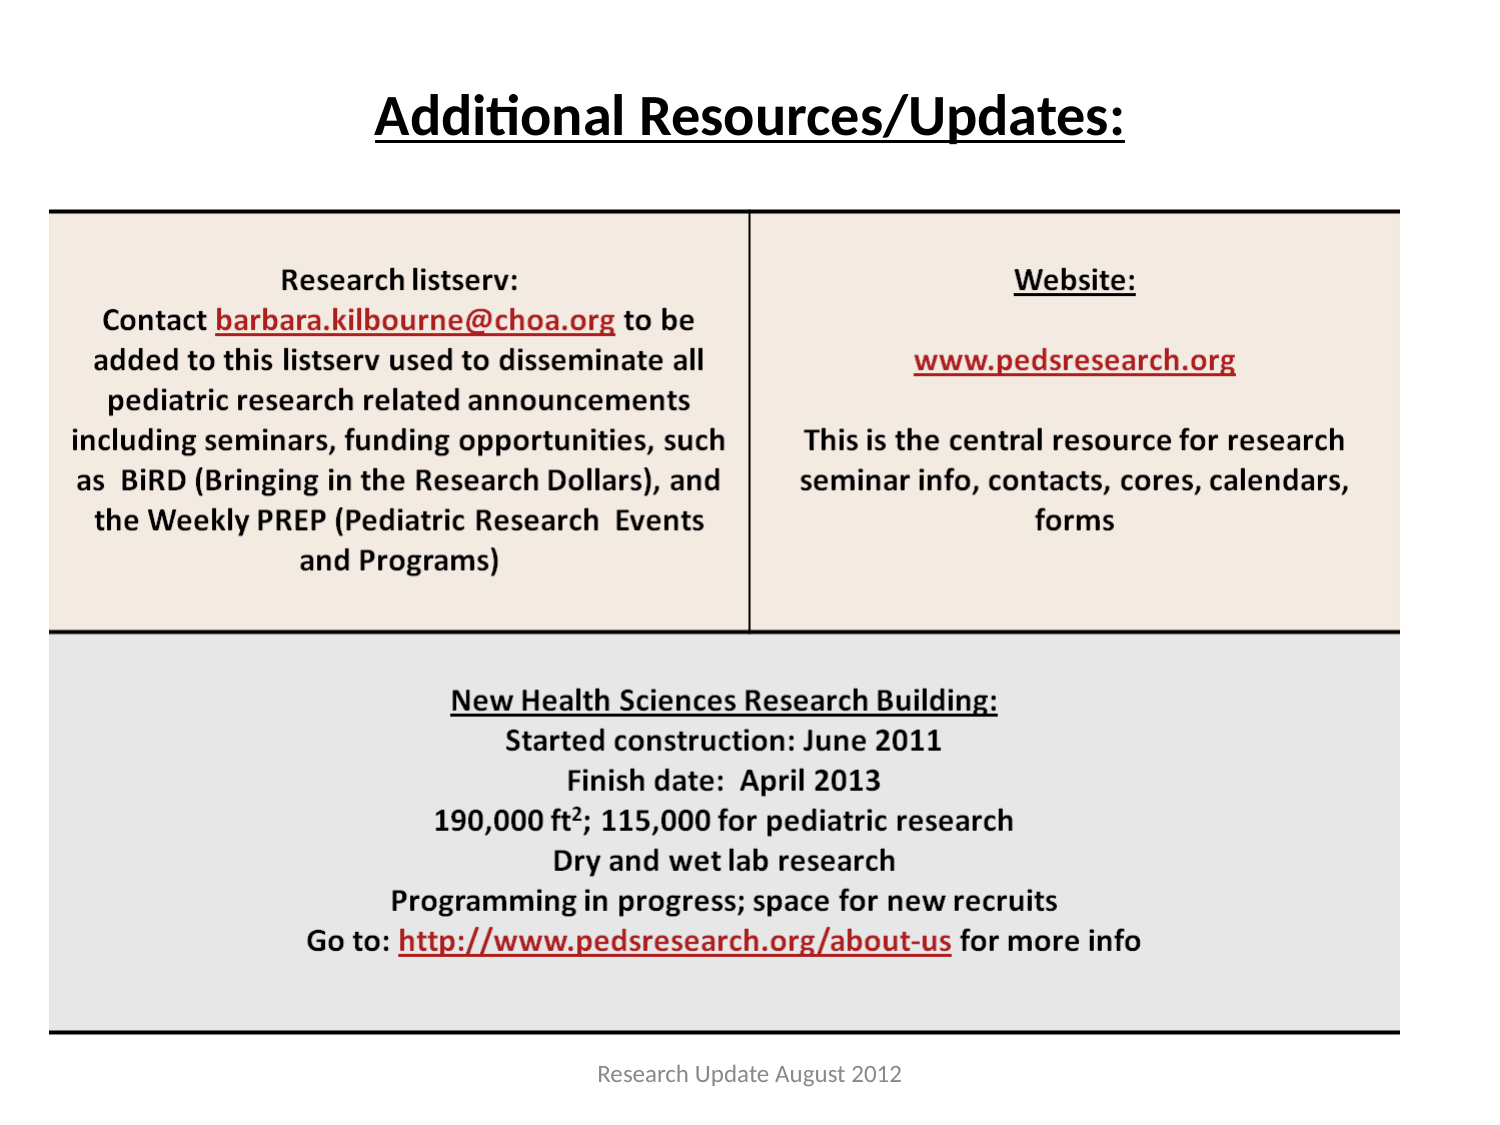

# Additional Resources/Updates:
Research Update August 2012